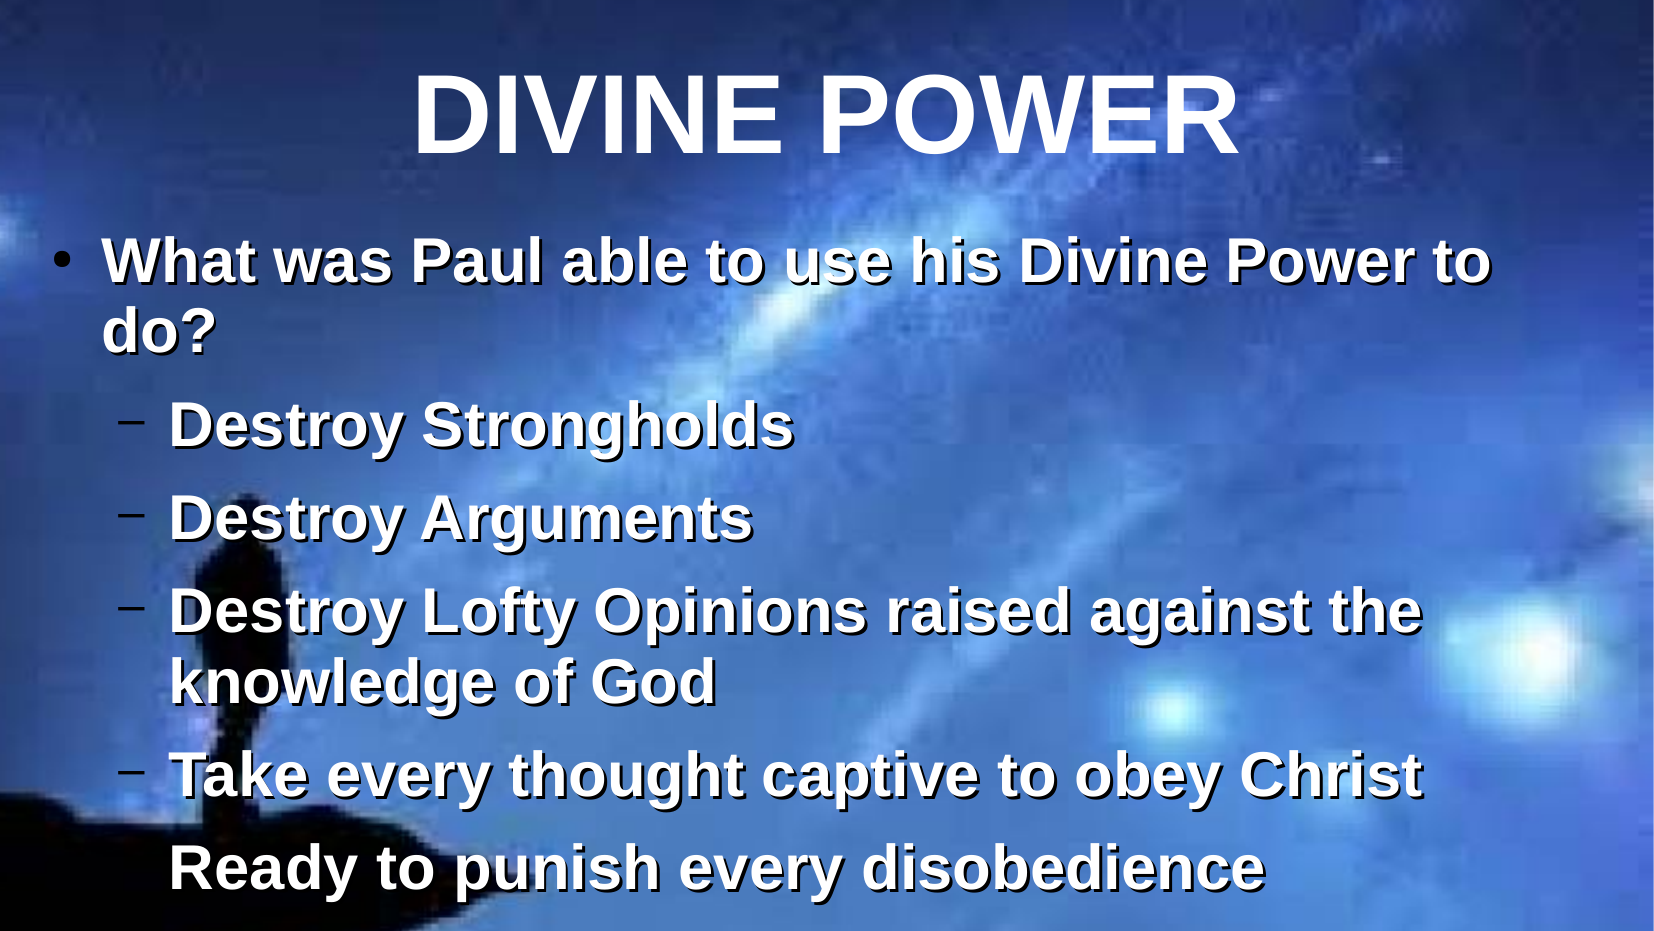

# DIVINE POWER
What was Paul able to use his Divine Power to do?
Destroy Strongholds
Destroy Arguments
Destroy Lofty Opinions raised against the knowledge of God
Take every thought captive to obey Christ
Ready to punish every disobedience